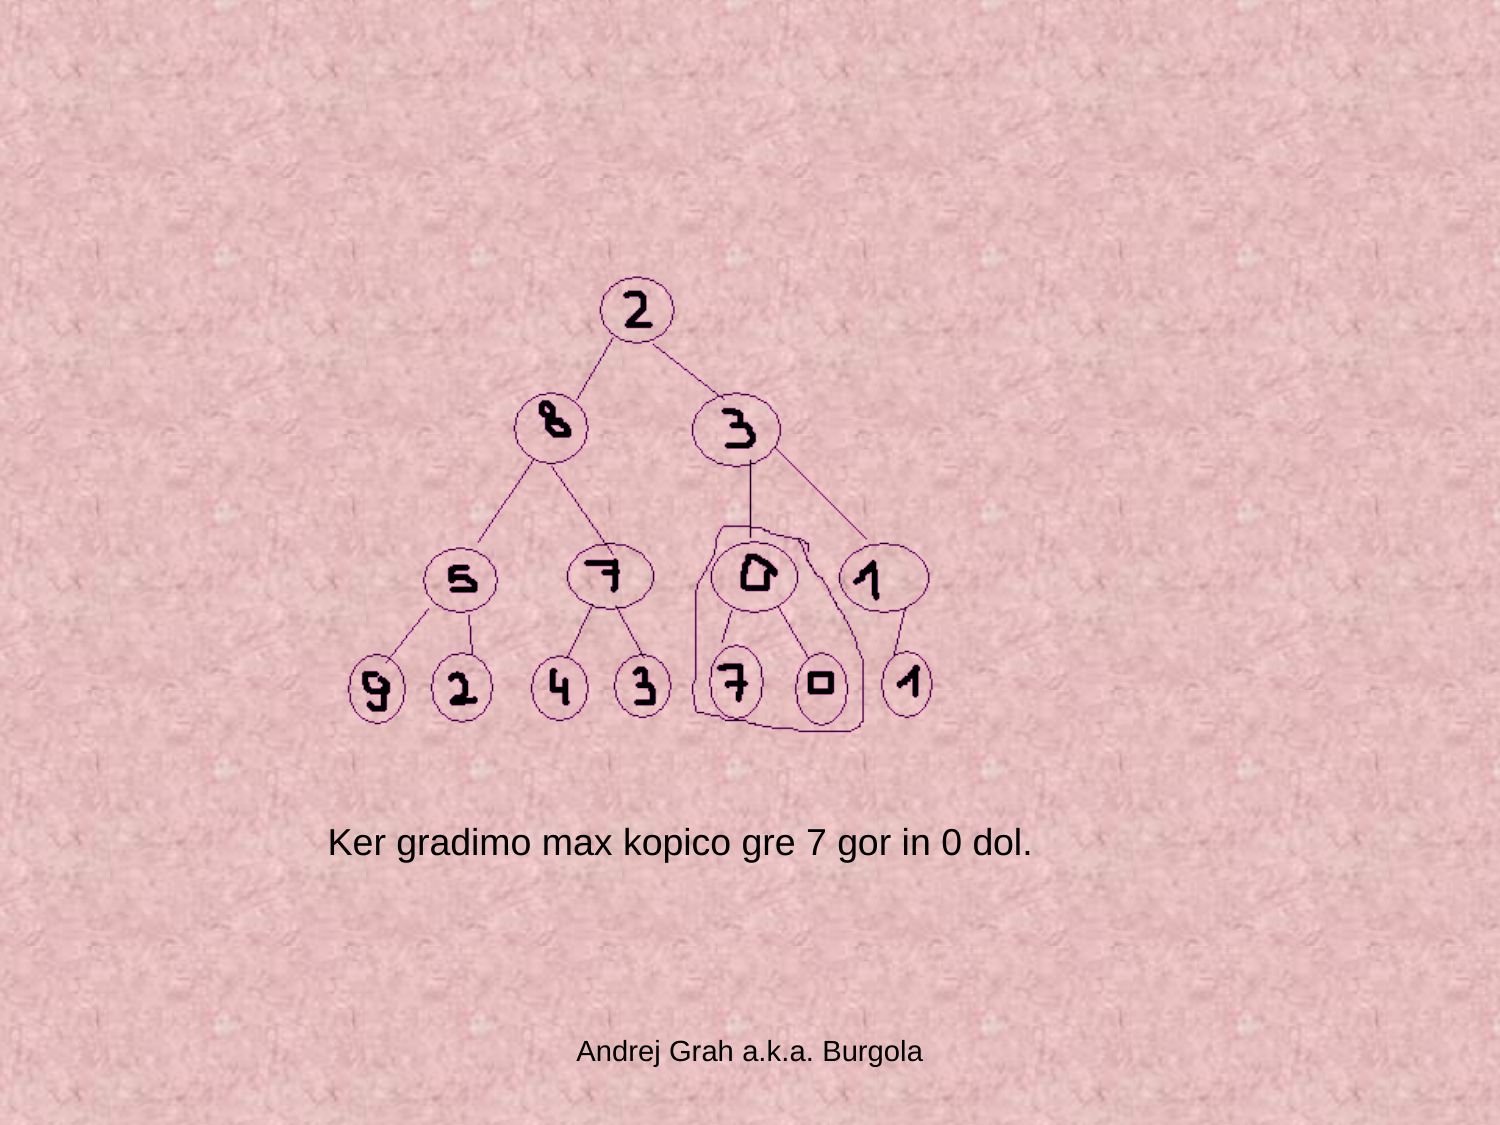

Ker gradimo max kopico gre 7 gor in 0 dol.
Andrej Grah a.k.a. Burgola